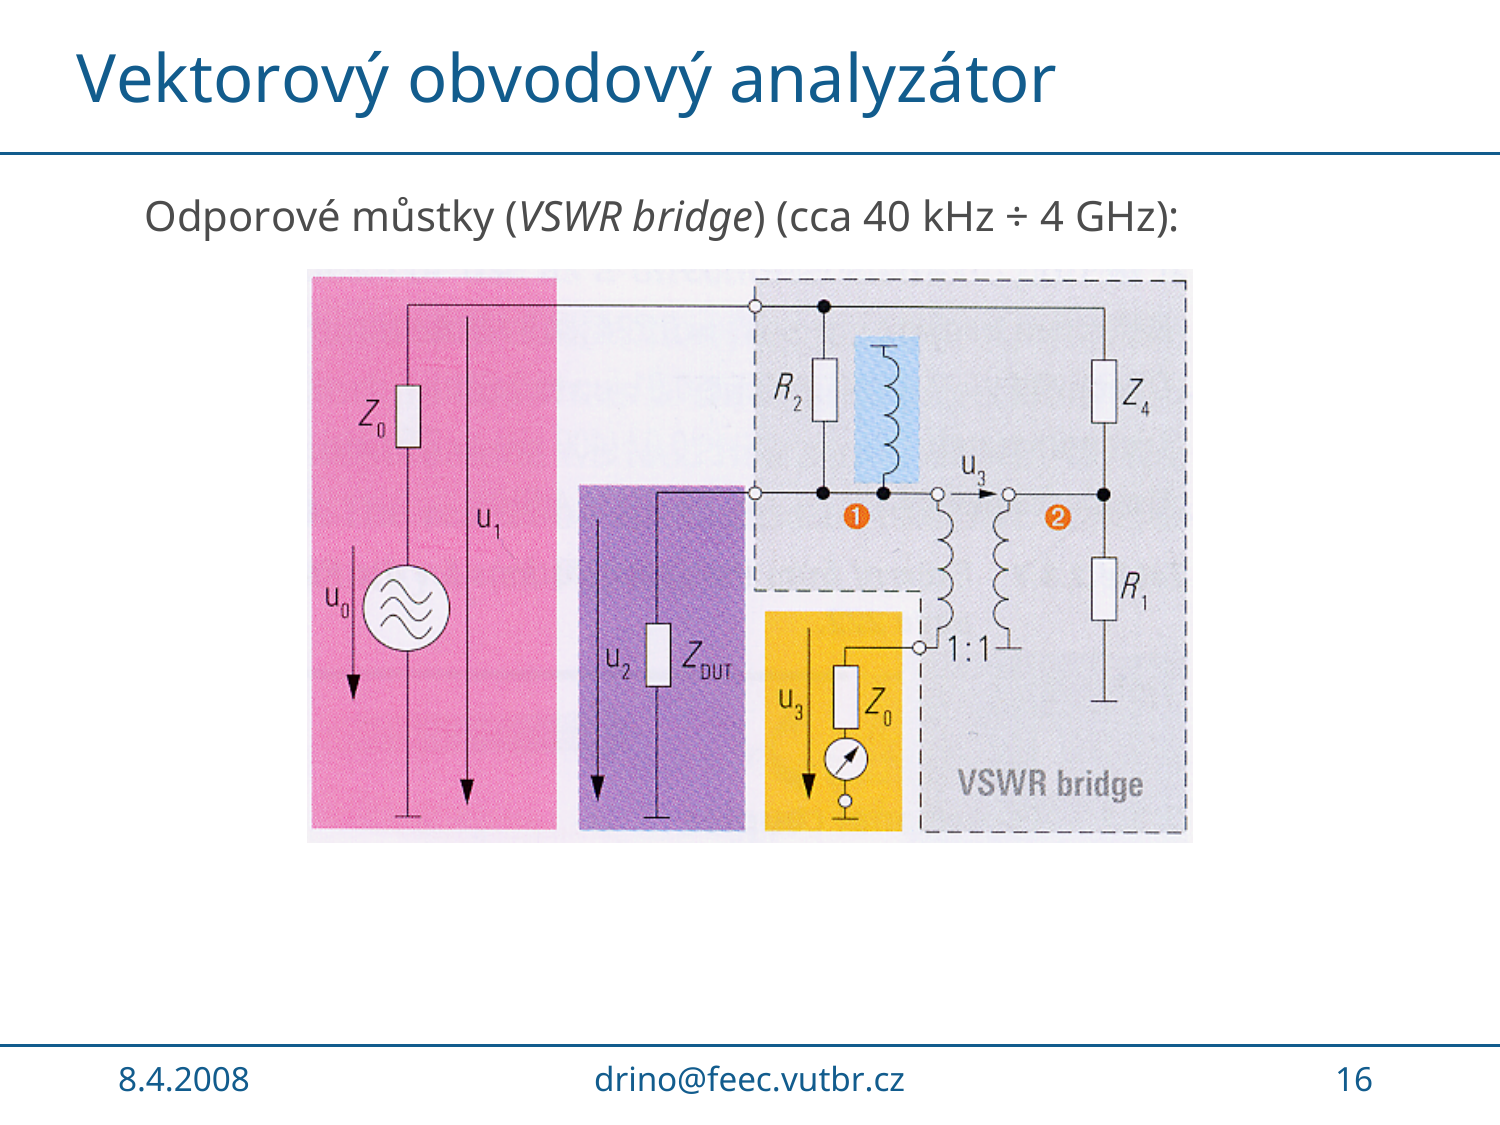

# Vektorový obvodový analyzátor
Odporové můstky (VSWR bridge) (cca 40 kHz ÷ 4 GHz):
8.4.2008
drino@feec.vutbr.cz